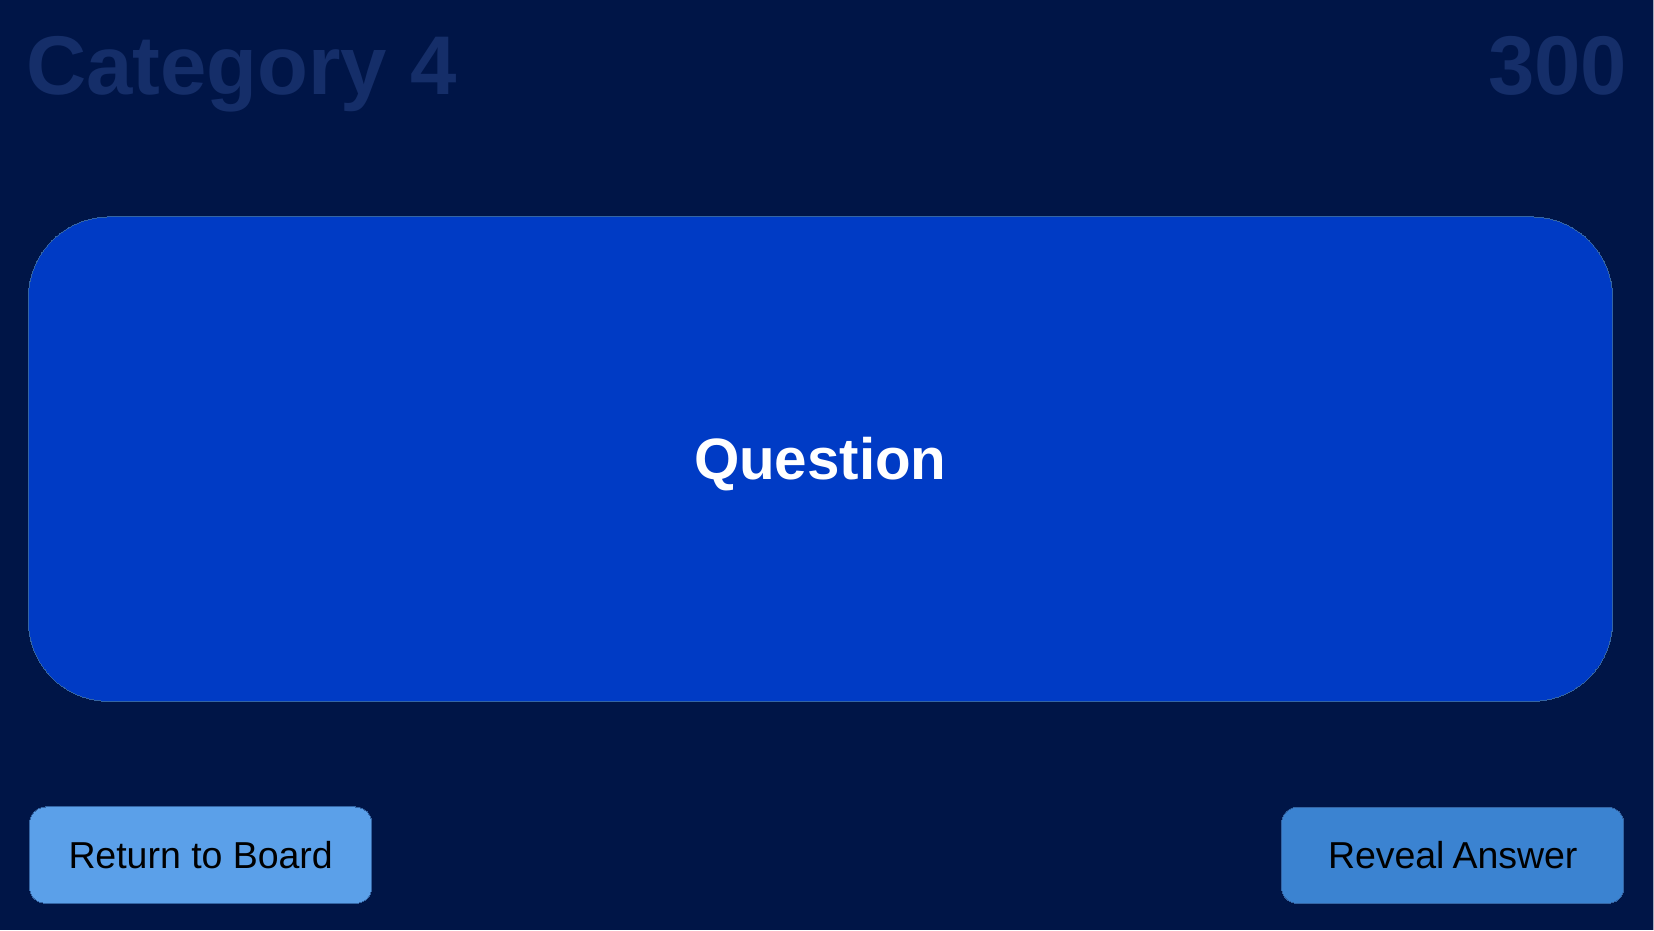

Category 4
300
Question
Return to Board
Reveal Answer